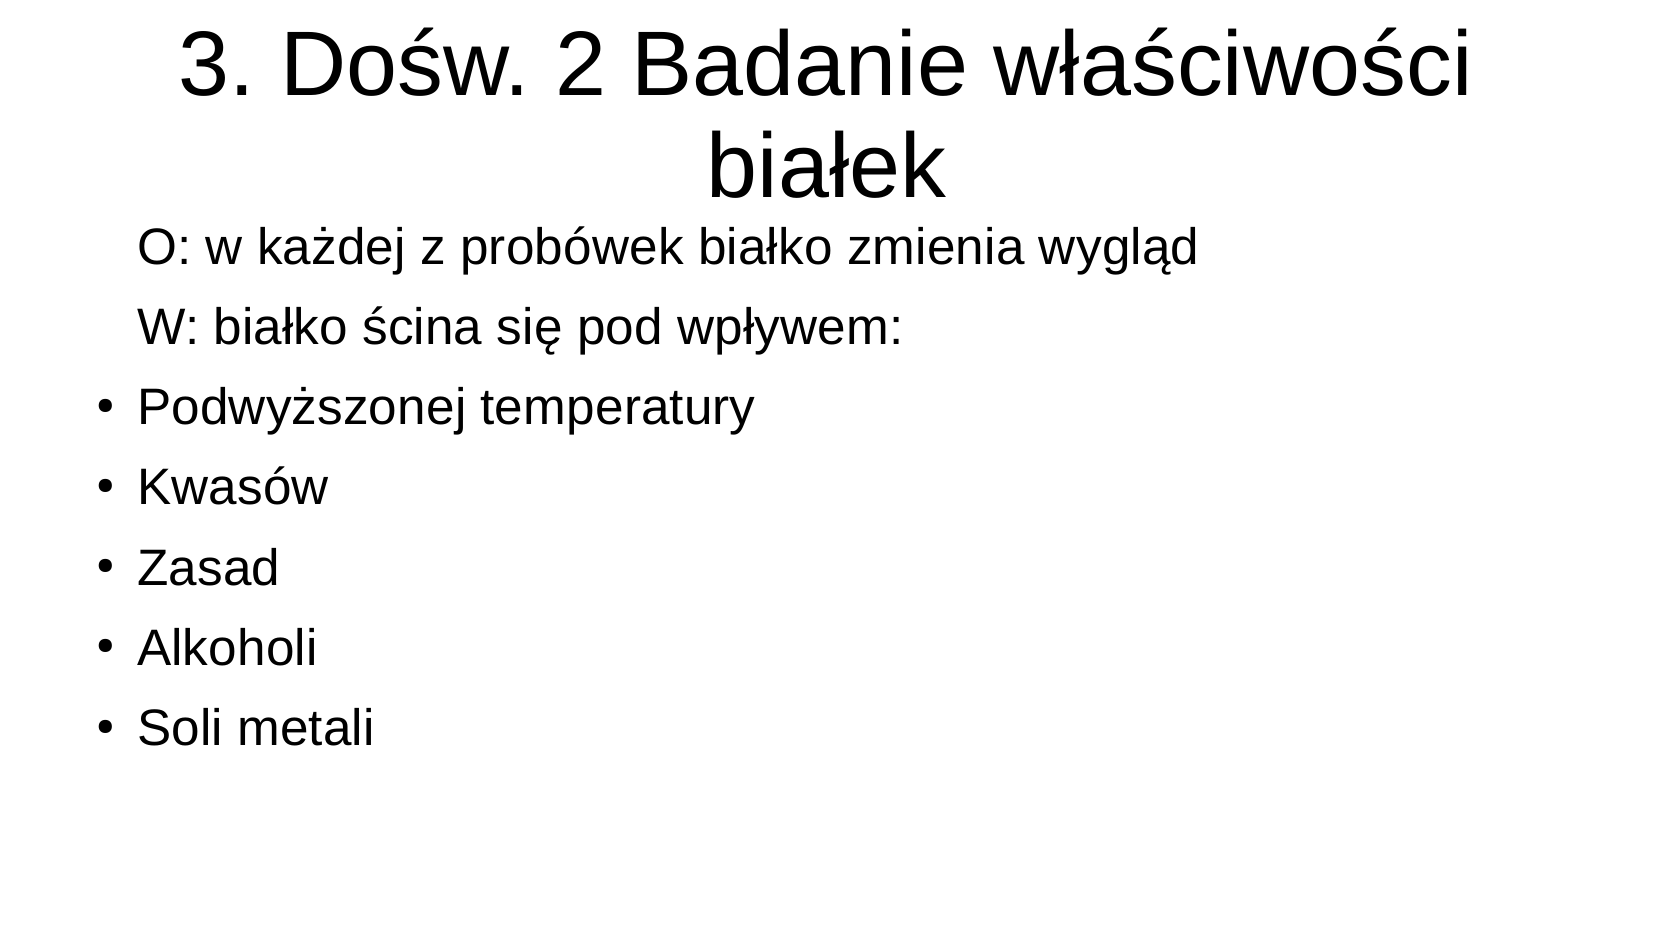

# 3. Dośw. 2 Badanie właściwości białek
O: w każdej z probówek białko zmienia wygląd
W: białko ścina się pod wpływem:
Podwyższonej temperatury
Kwasów
Zasad
Alkoholi
Soli metali